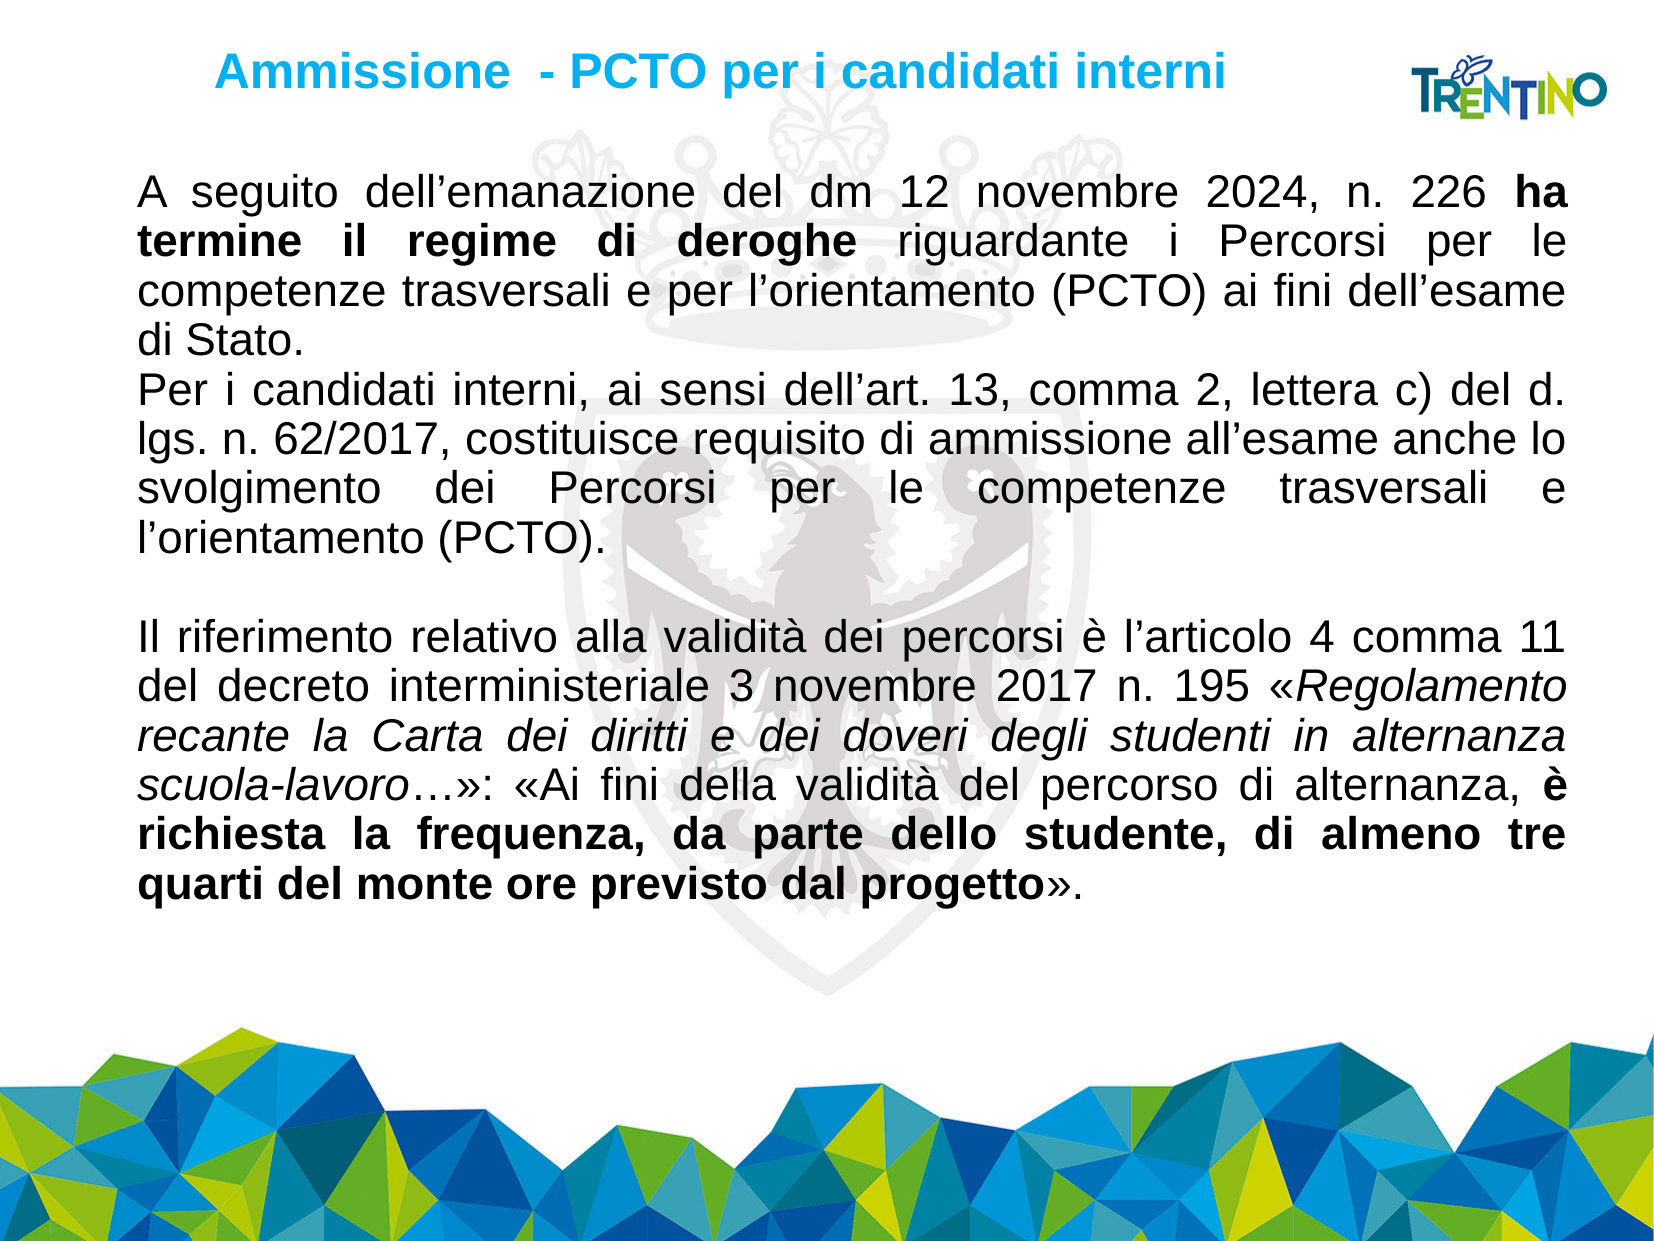

Ammissione - PCTO per i candidati interni
A seguito dell’emanazione del dm 12 novembre 2024, n. 226 ha termine il regime di deroghe riguardante i Percorsi per le competenze trasversali e per l’orientamento (PCTO) ai fini dell’esame di Stato.
Per i candidati interni, ai sensi dell’art. 13, comma 2, lettera c) del d. lgs. n. 62/2017, costituisce requisito di ammissione all’esame anche lo svolgimento dei Percorsi per le competenze trasversali e l’orientamento (PCTO).
Il riferimento relativo alla validità dei percorsi è l’articolo 4 comma 11 del decreto interministeriale 3 novembre 2017 n. 195 «Regolamento recante la Carta dei diritti e dei doveri degli studenti in alternanza scuola-lavoro…»: «Ai fini della validità del percorso di alternanza, è richiesta la frequenza, da parte dello studente, di almeno tre quarti del monte ore previsto dal progetto».